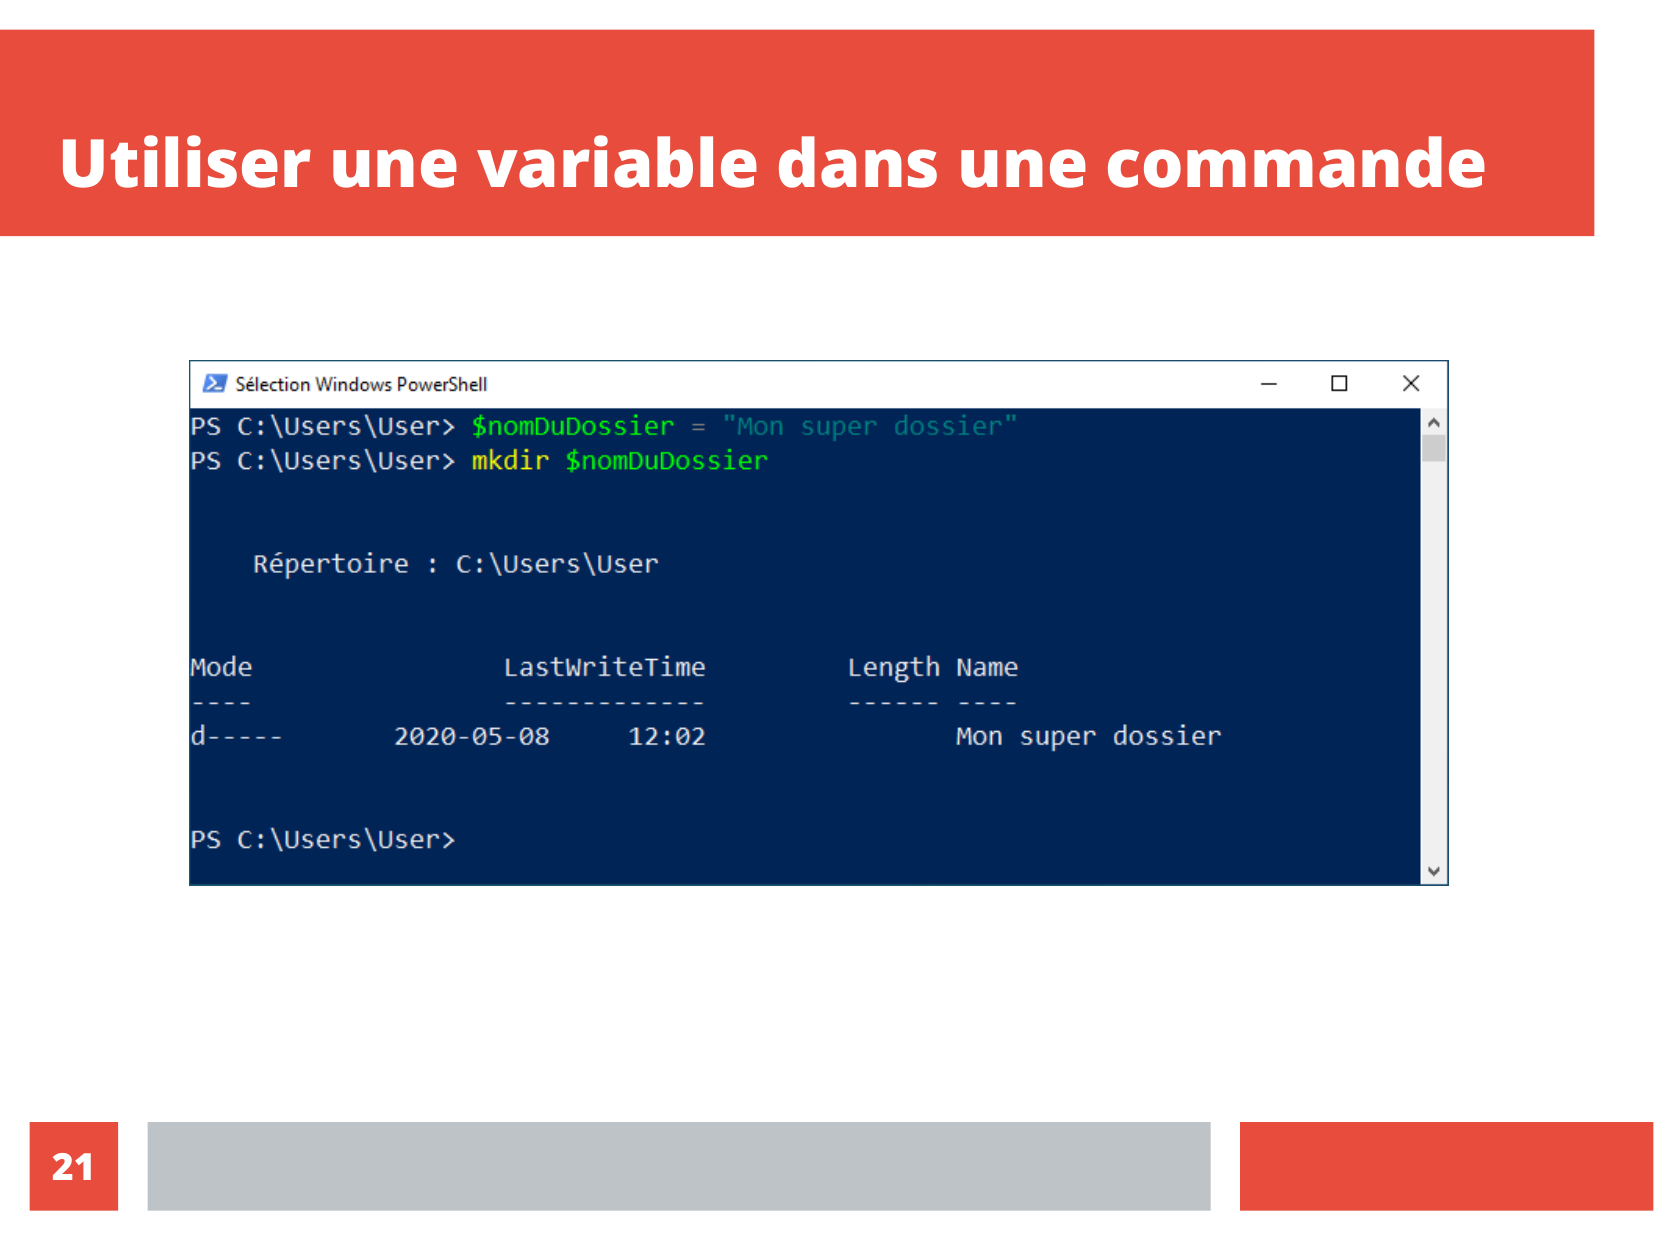

# Utiliser une variable dans une commande
21